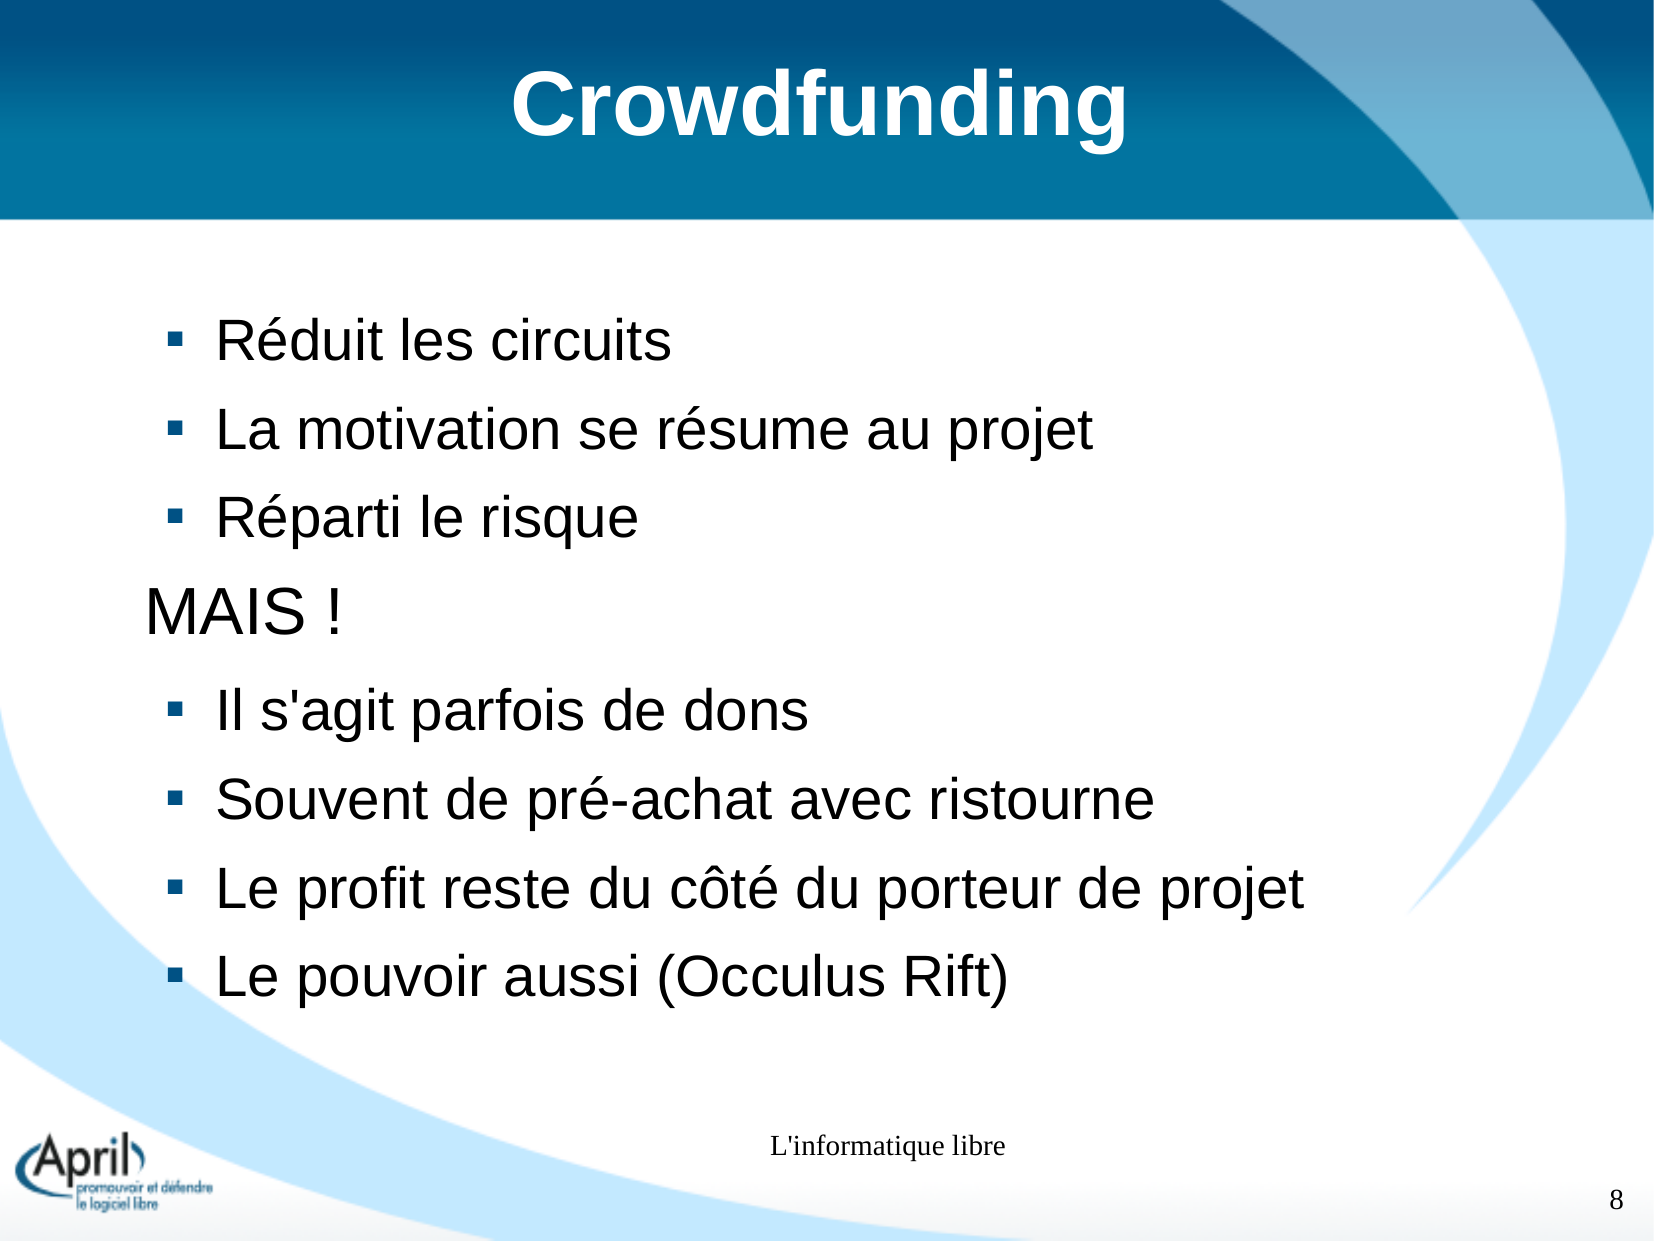

# Crowdfunding
Réduit les circuits
La motivation se résume au projet
Réparti le risque
MAIS !
Il s'agit parfois de dons
Souvent de pré-achat avec ristourne
Le profit reste du côté du porteur de projet
Le pouvoir aussi (Occulus Rift)
L'informatique libre
8